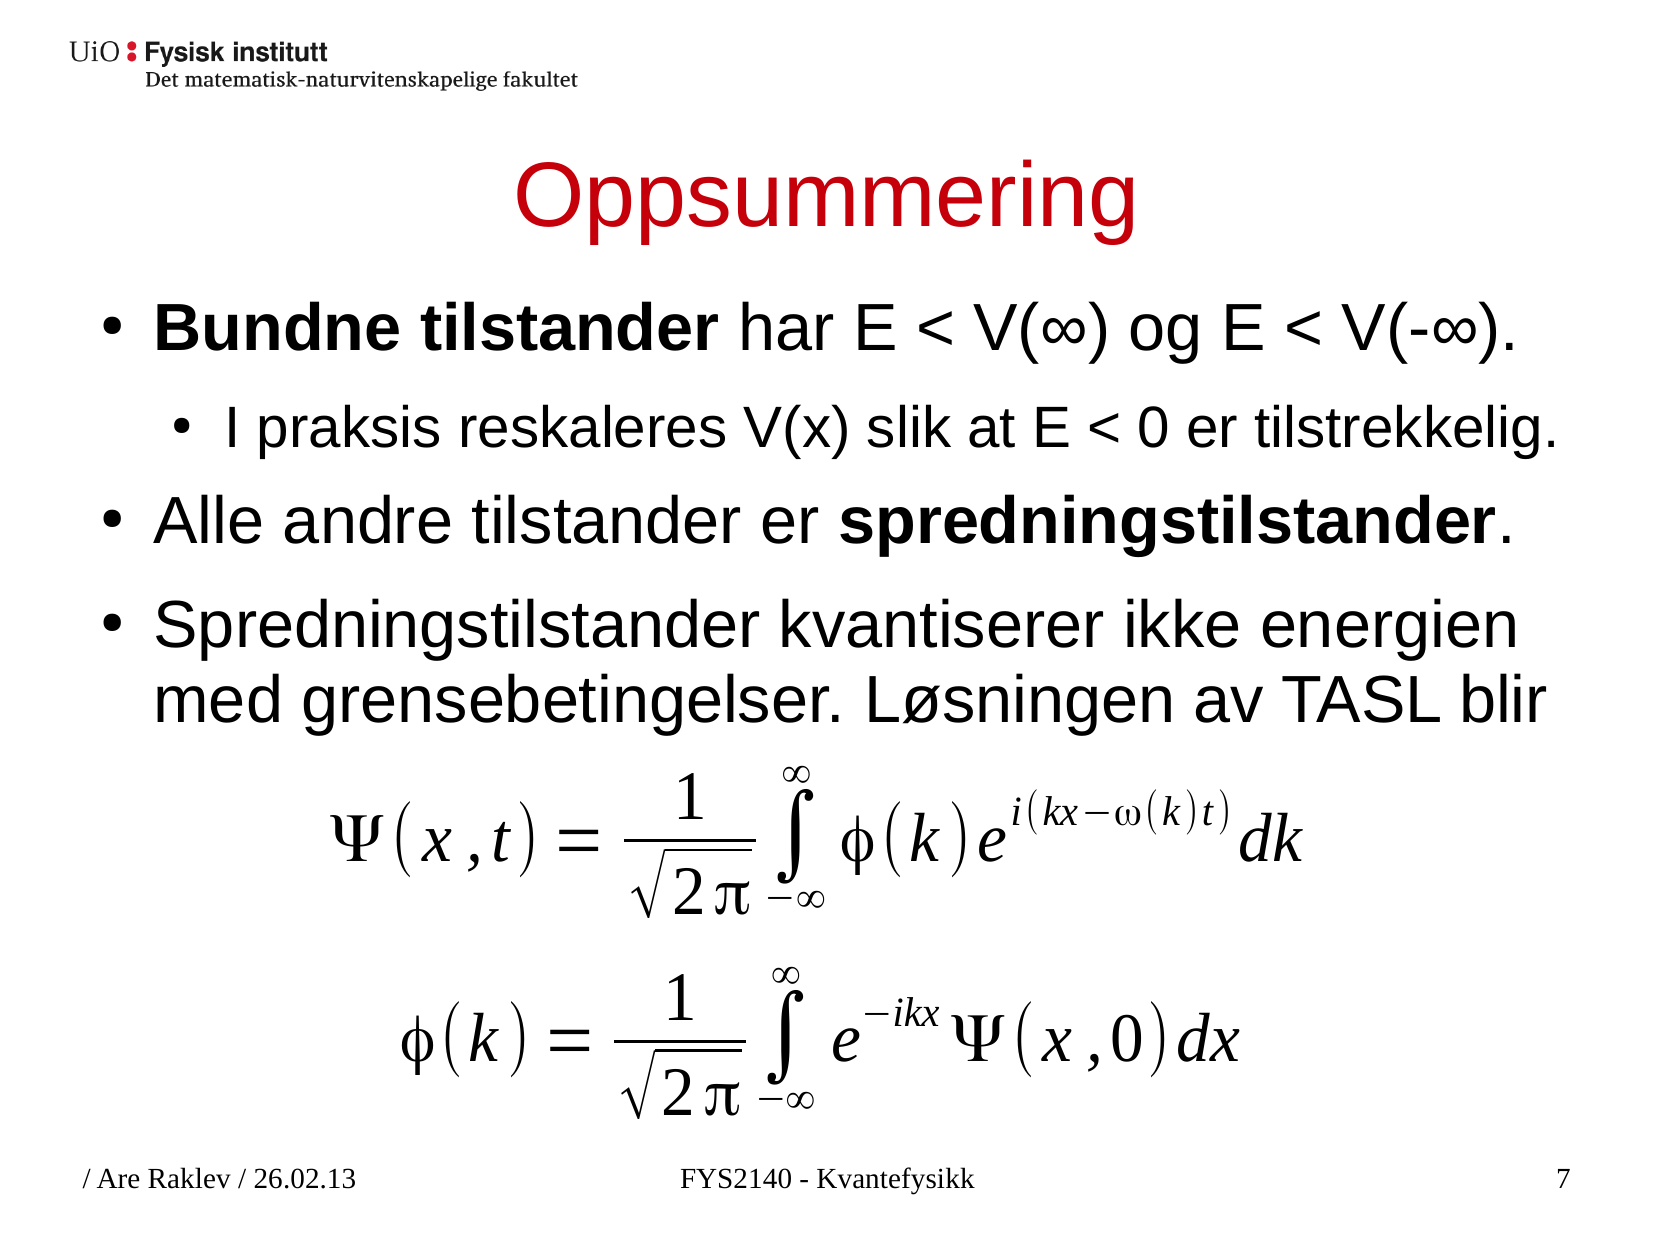

# Oppsummering
Bundne tilstander har E < V(∞) og E < V(-∞).
I praksis reskaleres V(x) slik at E < 0 er tilstrekkelig.
Alle andre tilstander er spredningstilstander.
Spredningstilstander kvantiserer ikke energien med grensebetingelser. Løsningen av TASL blir
/ Are Raklev / 26.02.13
FYS2140 - Kvantefysikk
7